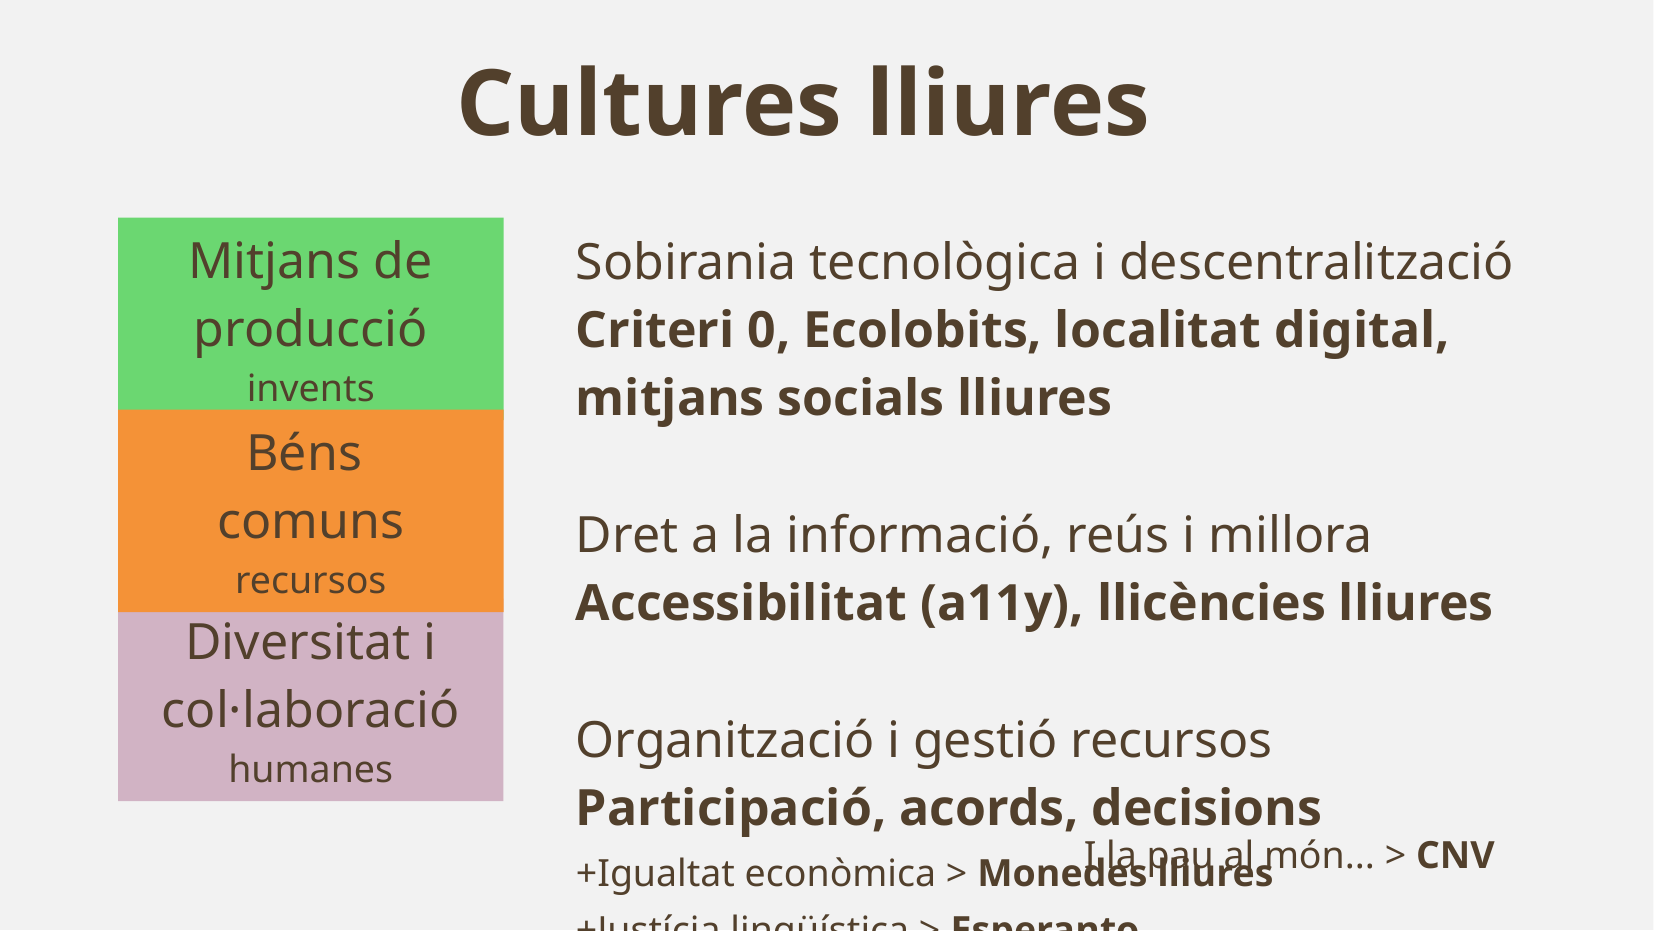

# Cultures lliures
Mitjans de producció
invents
Sobirania tecnològica i descentralització
Criteri 0, Ecolobits, localitat digital, mitjans socials lliures
Dret a la informació, reús i millora
Accessibilitat (a11y), llicències lliures
Organització i gestió recursos
Participació, acords, decisions
+Igualtat econòmica > Monedes lliures
+Justícia lingüística > Esperanto
Béns
comuns
recursos
Diversitat i col·laboració
humanes
I la pau al món... > CNV